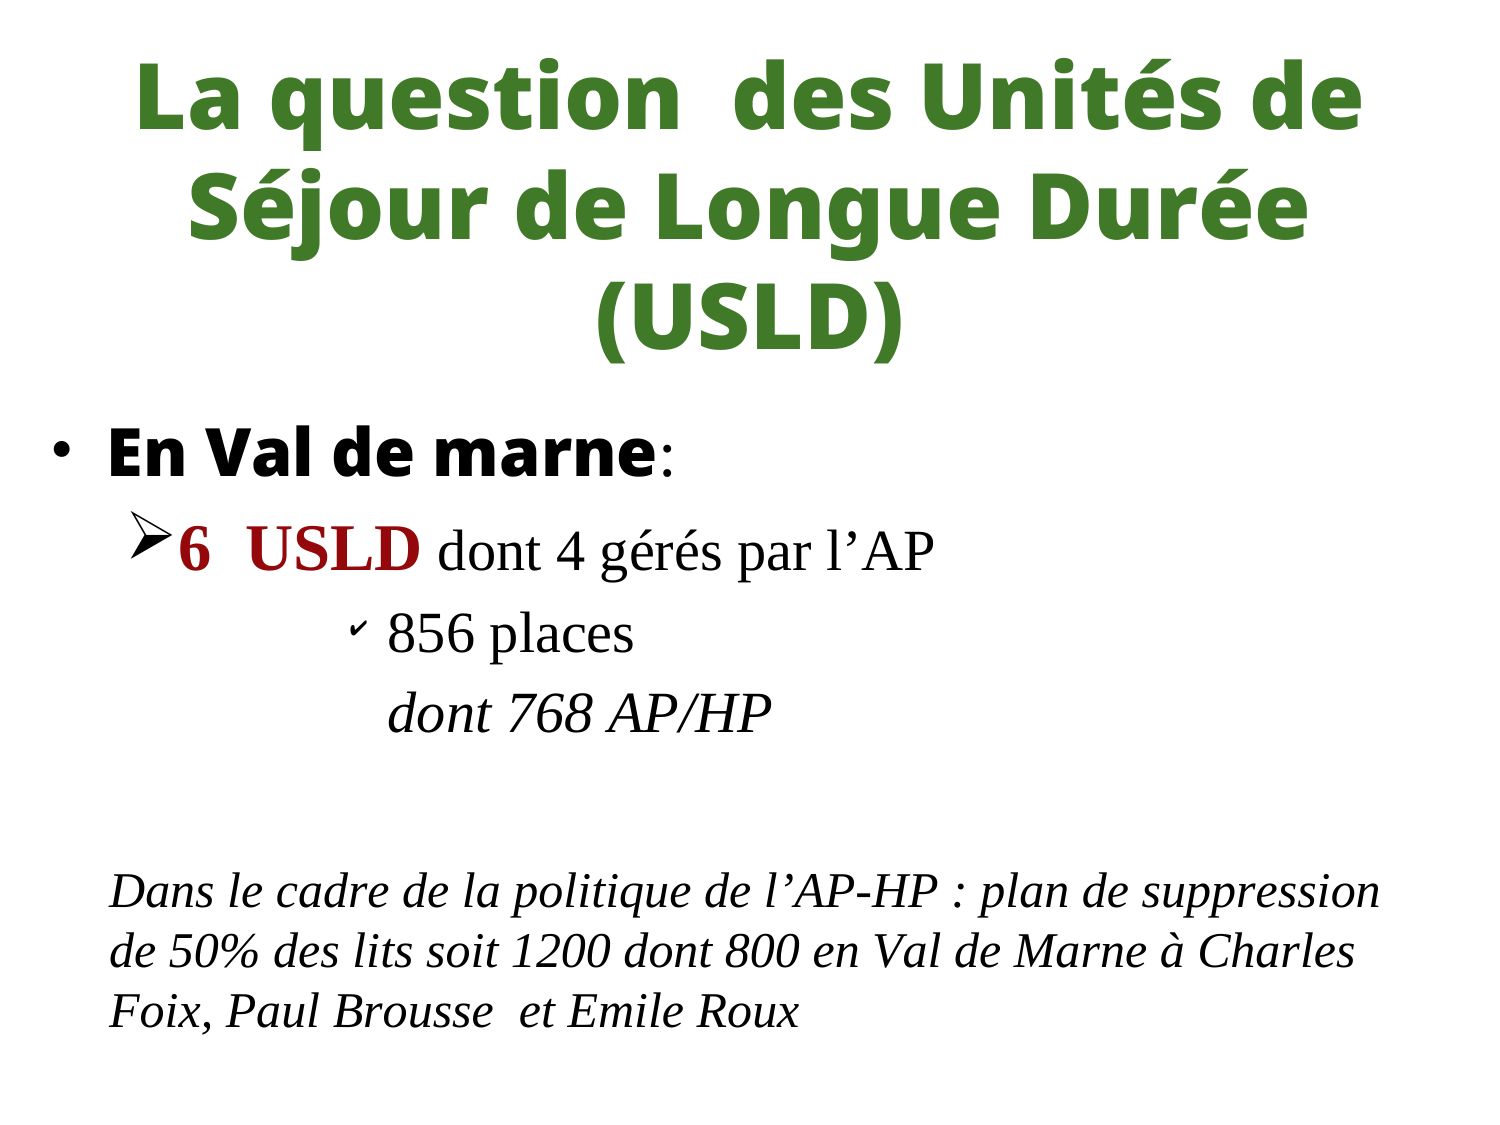

# La question des Unités de Séjour de Longue Durée (USLD)
En Val de marne:
6 USLD dont 4 gérés par l’AP
856 places
dont 768 AP/HP
Dans le cadre de la politique de l’AP-HP : plan de suppression de 50% des lits soit 1200 dont 800 en Val de Marne à Charles Foix, Paul Brousse et Emile Roux